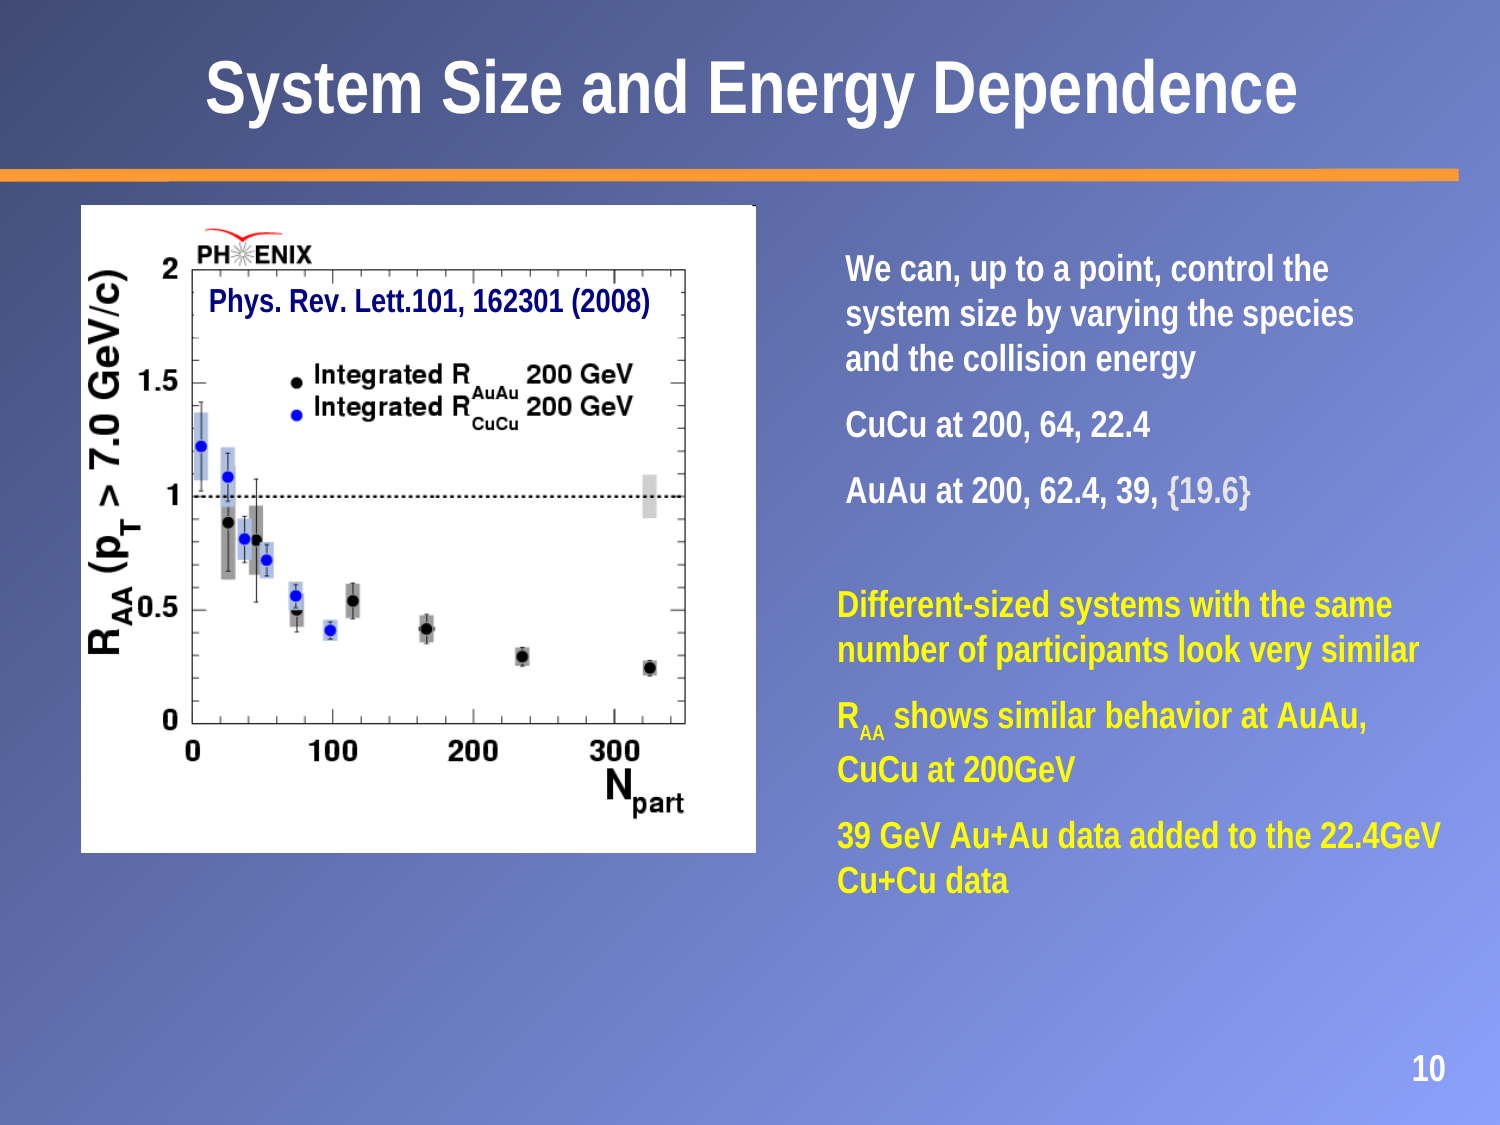

# System Size and Energy Dependence
We can, up to a point, control the system size by varying the species and the collision energy
CuCu at 200, 64, 22.4
AuAu at 200, 62.4, 39, {19.6}
Phys. Rev. Lett.101, 162301 (2008)
Different-sized systems with the same number of participants look very similar
RAA shows similar behavior at AuAu, CuCu at 200GeV
39 GeV Au+Au data added to the 22.4GeV Cu+Cu data
10